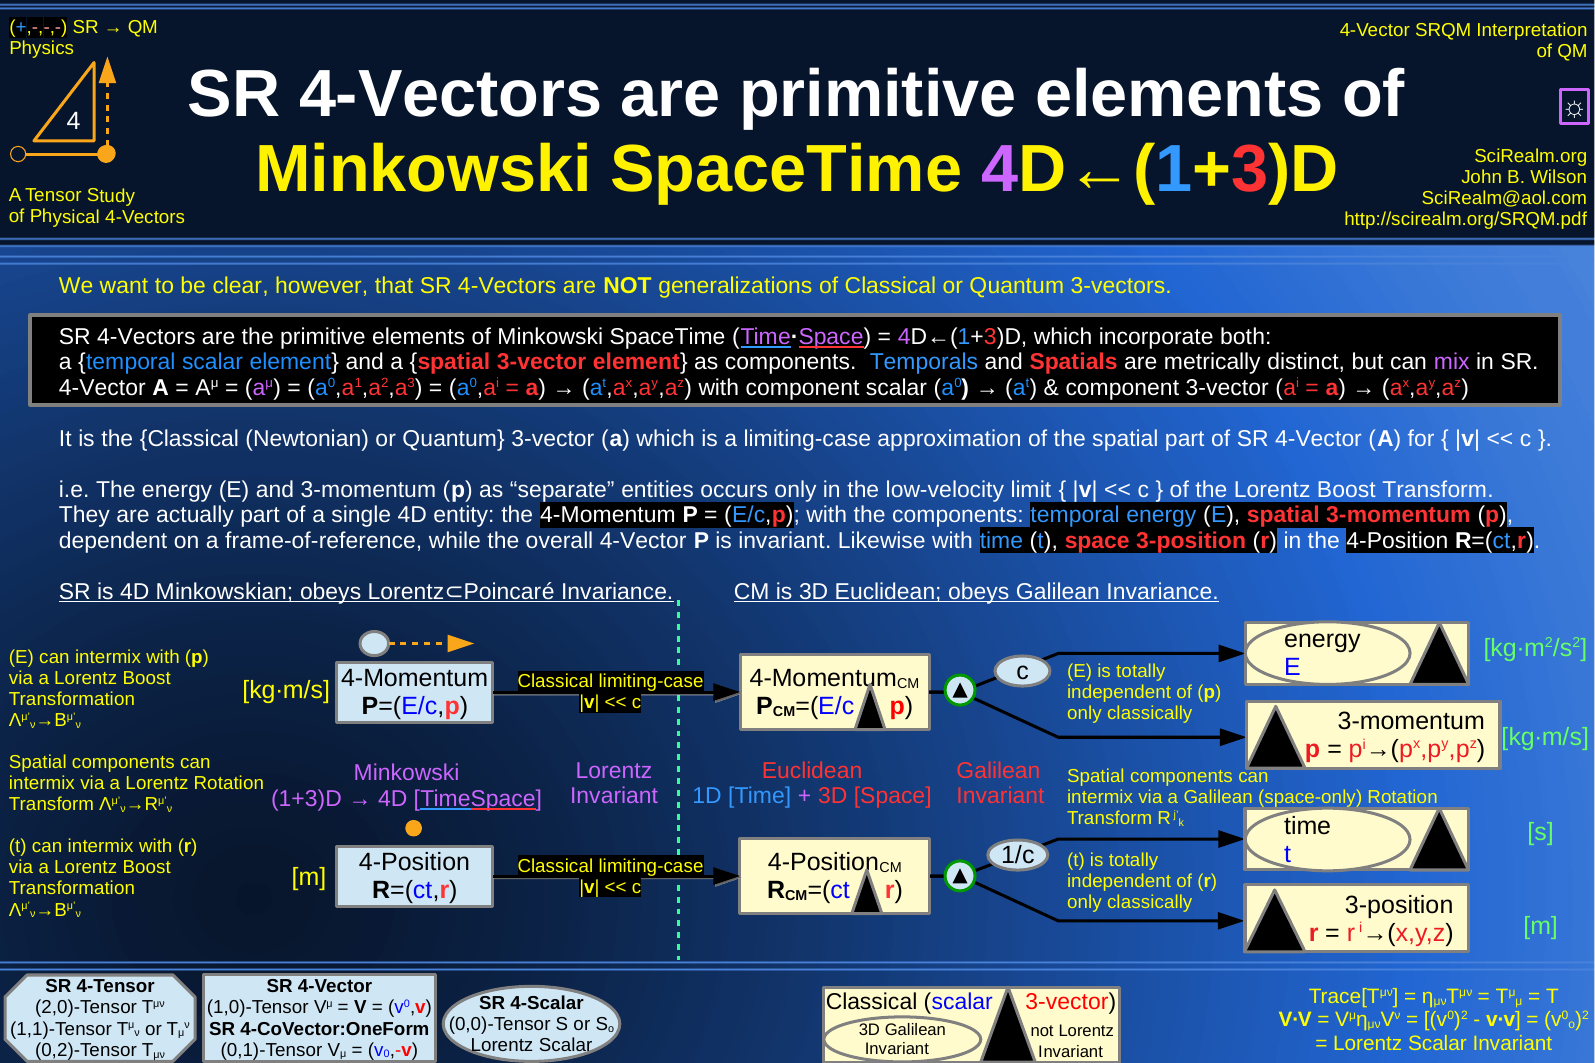

(+,-,-,-) SR → QM
Physics
A Tensor Study
of Physical 4-Vectors
4-Vector SRQM Interpretation
of QM
SciRealm.org
John B. Wilson
SciRealm@aol.com
http://scirealm.org/SRQM.pdf
SR 4-Vectors are primitive elements of Minkowski SpaceTime 4D←(1+3)D
4
☼
# We want to be clear, however, that SR 4-Vectors are NOT generalizations of Classical or Quantum 3-vectors. SR 4-Vectors are the primitive elements of Minkowski SpaceTime (Time·Space) = 4D←(1+3)D, which incorporate both: a {temporal scalar element} and a {spatial 3-vector element} as components. Temporals and Spatials are metrically distinct, but can mix in SR. 4-Vector A = Aμ = (aμ) = (a0,a1,a2,a3) = (a0,ai = a) → (at,ax,ay,az) with component scalar (a0) → (at) & component 3-vector (ai = a) → (ax,ay,az) It is the {Classical (Newtonian) or Quantum} 3-vector (a) which is a limiting-case approximation of the spatial part of SR 4-Vector (A) for { |v| << c }. i.e. The energy (E) and 3-momentum (p) as “separate” entities occurs only in the low-velocity limit { |v| << c } of the Lorentz Boost Transform. They are actually part of a single 4D entity: the 4-Momentum P = (E/c,p); with the components: temporal energy (E), spatial 3-momentum (p), dependent on a frame-of-reference, while the overall 4-Vector P is invariant. Likewise with time (t), space 3-position (r) in the 4-Position R=(ct,r). SR is 4D Minkowskian; obeys Lorentz⊂Poincaré Invariance.	CM is 3D Euclidean; obeys Galilean Invariance.
energy
E
[kg∙m2/s2]
(E) can intermix with (p)
via a Lorentz Boost
Transformation
Λμ’ν→Bμ’ν
Spatial components can
intermix via a Lorentz Rotation
Transform Λμ’ν→Rμ’ν
(t) can intermix with (r)
via a Lorentz Boost
Transformation
Λμ’ν→Bμ’ν
(E) is totally
independent of (p)
only classically
Spatial components can
intermix via a Galilean (space-only) Rotation
Transform R j’k
(t) is totally
independent of (r)
only classically
4-MomentumCM
PCM=(E/c ; p)
c
4-Momentum
P=(E/c,p)
Classical limiting-case
|v| << c
[kg∙m/s]
3-momentum
p = pi→(px,py,pz)
[kg∙m/s]
Lorentz
Invariant
Euclidean
1D [Time] + 3D [Space]
Galilean
Invariant
Minkowski
(1+3)D → 4D [TimeSpace]
time
t
[s]
4-PositionCM
RCM=(ct ; r)
1/c
4-Position
R=(ct,r)
Classical limiting-case
|v| << c
[m]
3-position
r = r i→(x,y,z)
[m]
SR 4-Tensor
(2,0)-Tensor Tμν
(1,1)-Tensor Tμν or Tμν
(0,2)-Tensor Tμν
SR 4-Vector
(1,0)-Tensor Vμ = V = (v0,v)
SR 4-CoVector:OneForm
(0,1)-Tensor Vμ = (v0,-v)
Trace[Tμν] = ημνTμν = Tμμ = T
V∙V = VμημνVν = [(v0)2 - v∙v] = (v0o)2
= Lorentz Scalar Invariant
SR 4-Scalar
(0,0)-Tensor S or So
Lorentz Scalar
Classical (scalar ; 3-vector)
 not Lorentz
 Invariant
3D Galilean
Invariant